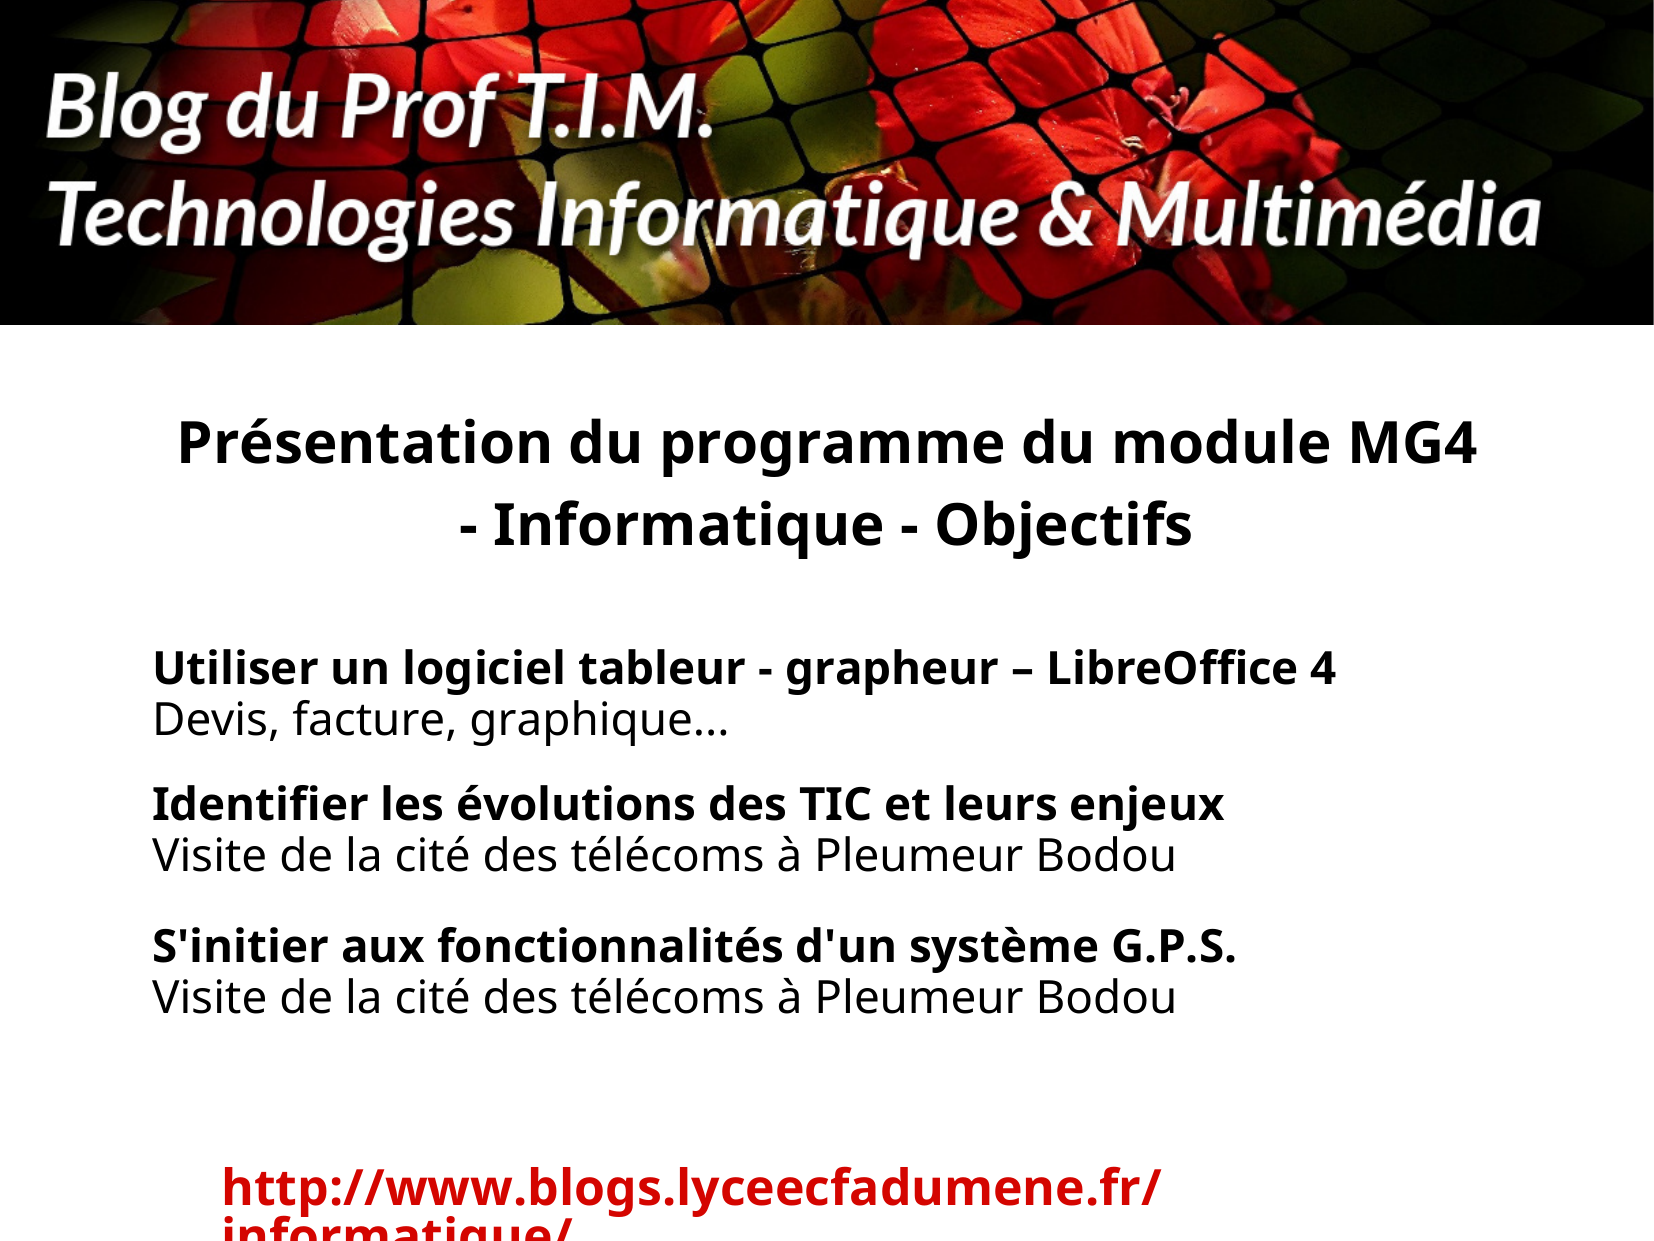

Présentation du programme du module MG4
- Informatique - Objectifs
Utiliser un logiciel tableur - grapheur – LibreOffice 4
Devis, facture, graphique...
Identifier les évolutions des TIC et leurs enjeux
Visite de la cité des télécoms à Pleumeur Bodou
S'initier aux fonctionnalités d'un système G.P.S.
Visite de la cité des télécoms à Pleumeur Bodou